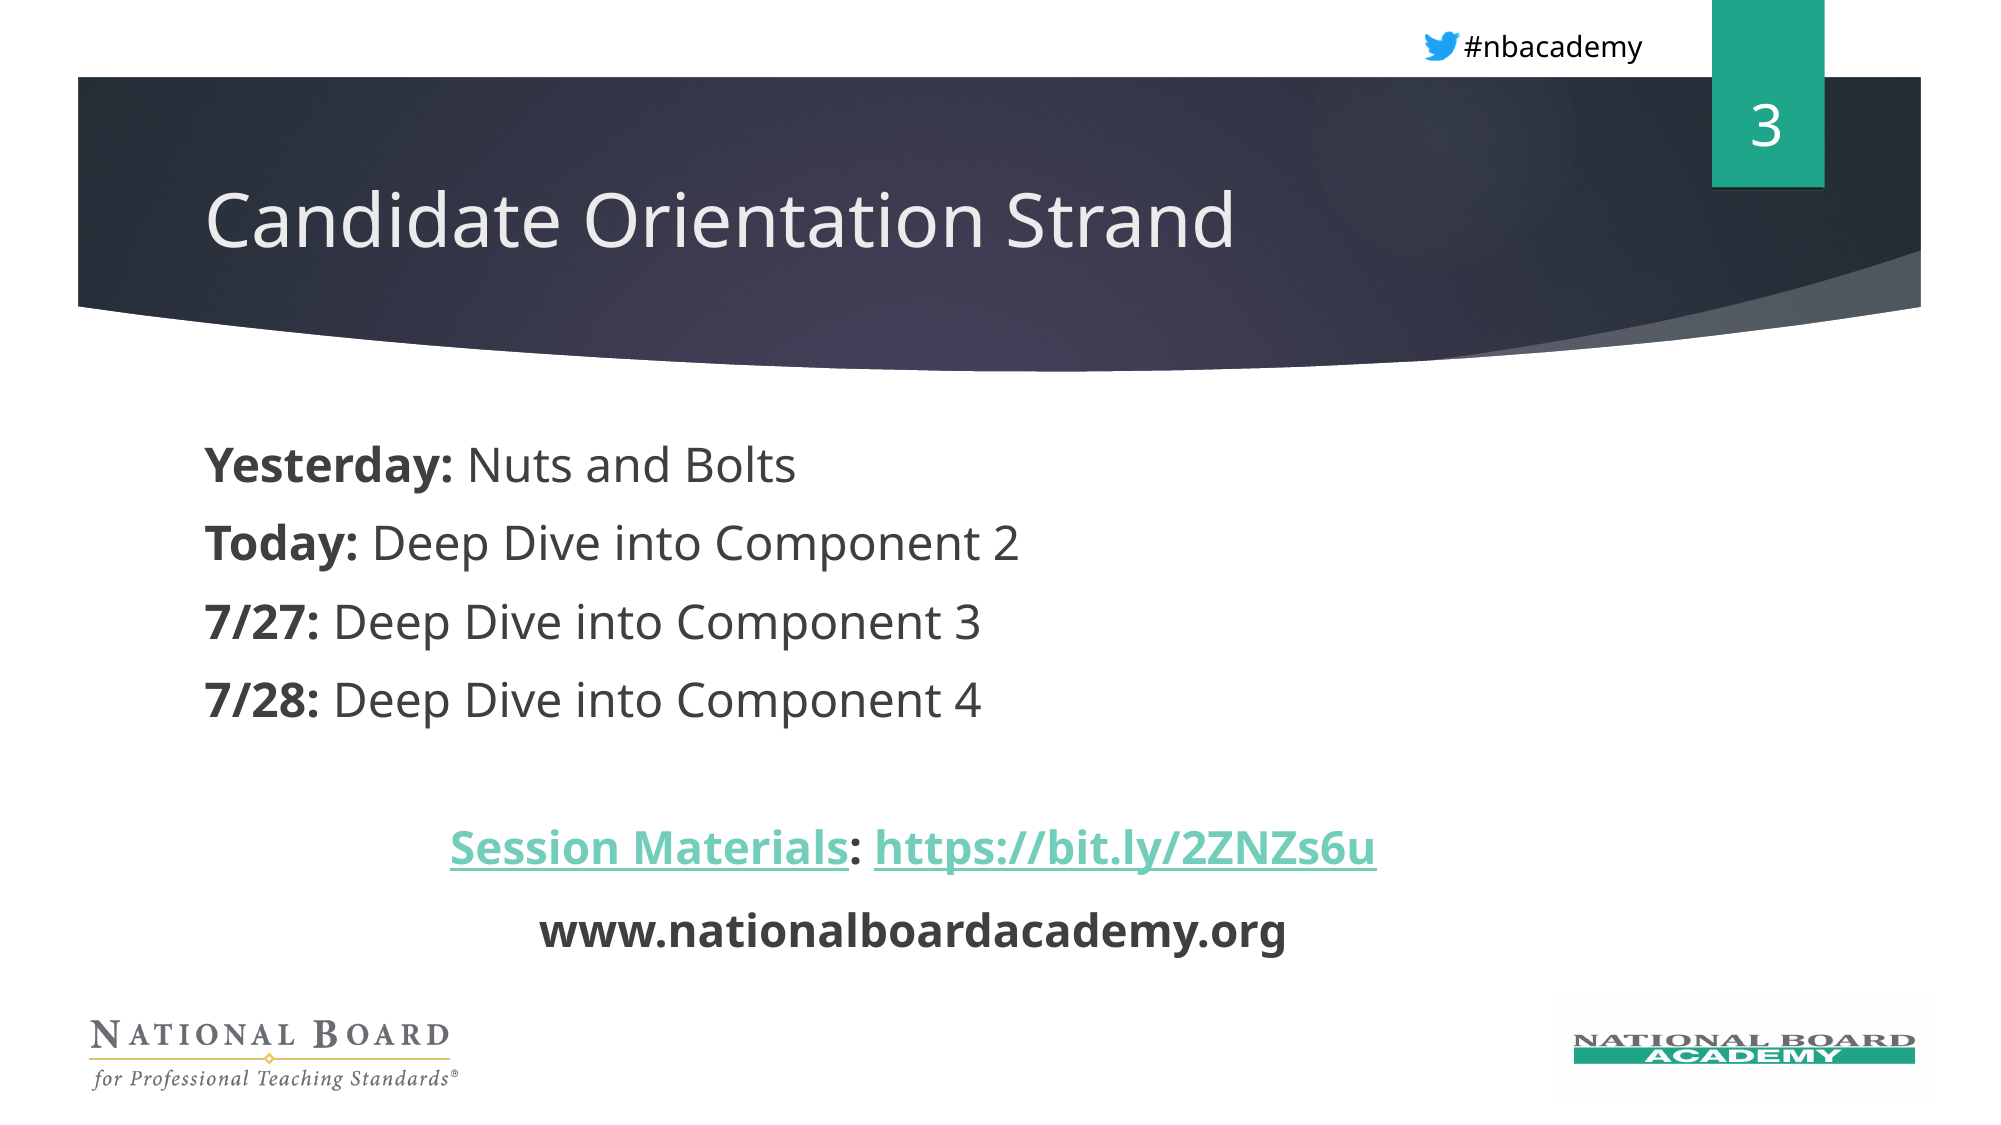

# Candidate Orientation Strand
Yesterday: Nuts and Bolts
Today: Deep Dive into Component 2
7/27: Deep Dive into Component 3
7/28: Deep Dive into Component 4
Session Materials: https://bit.ly/2ZNZs6u
www.nationalboardacademy.org